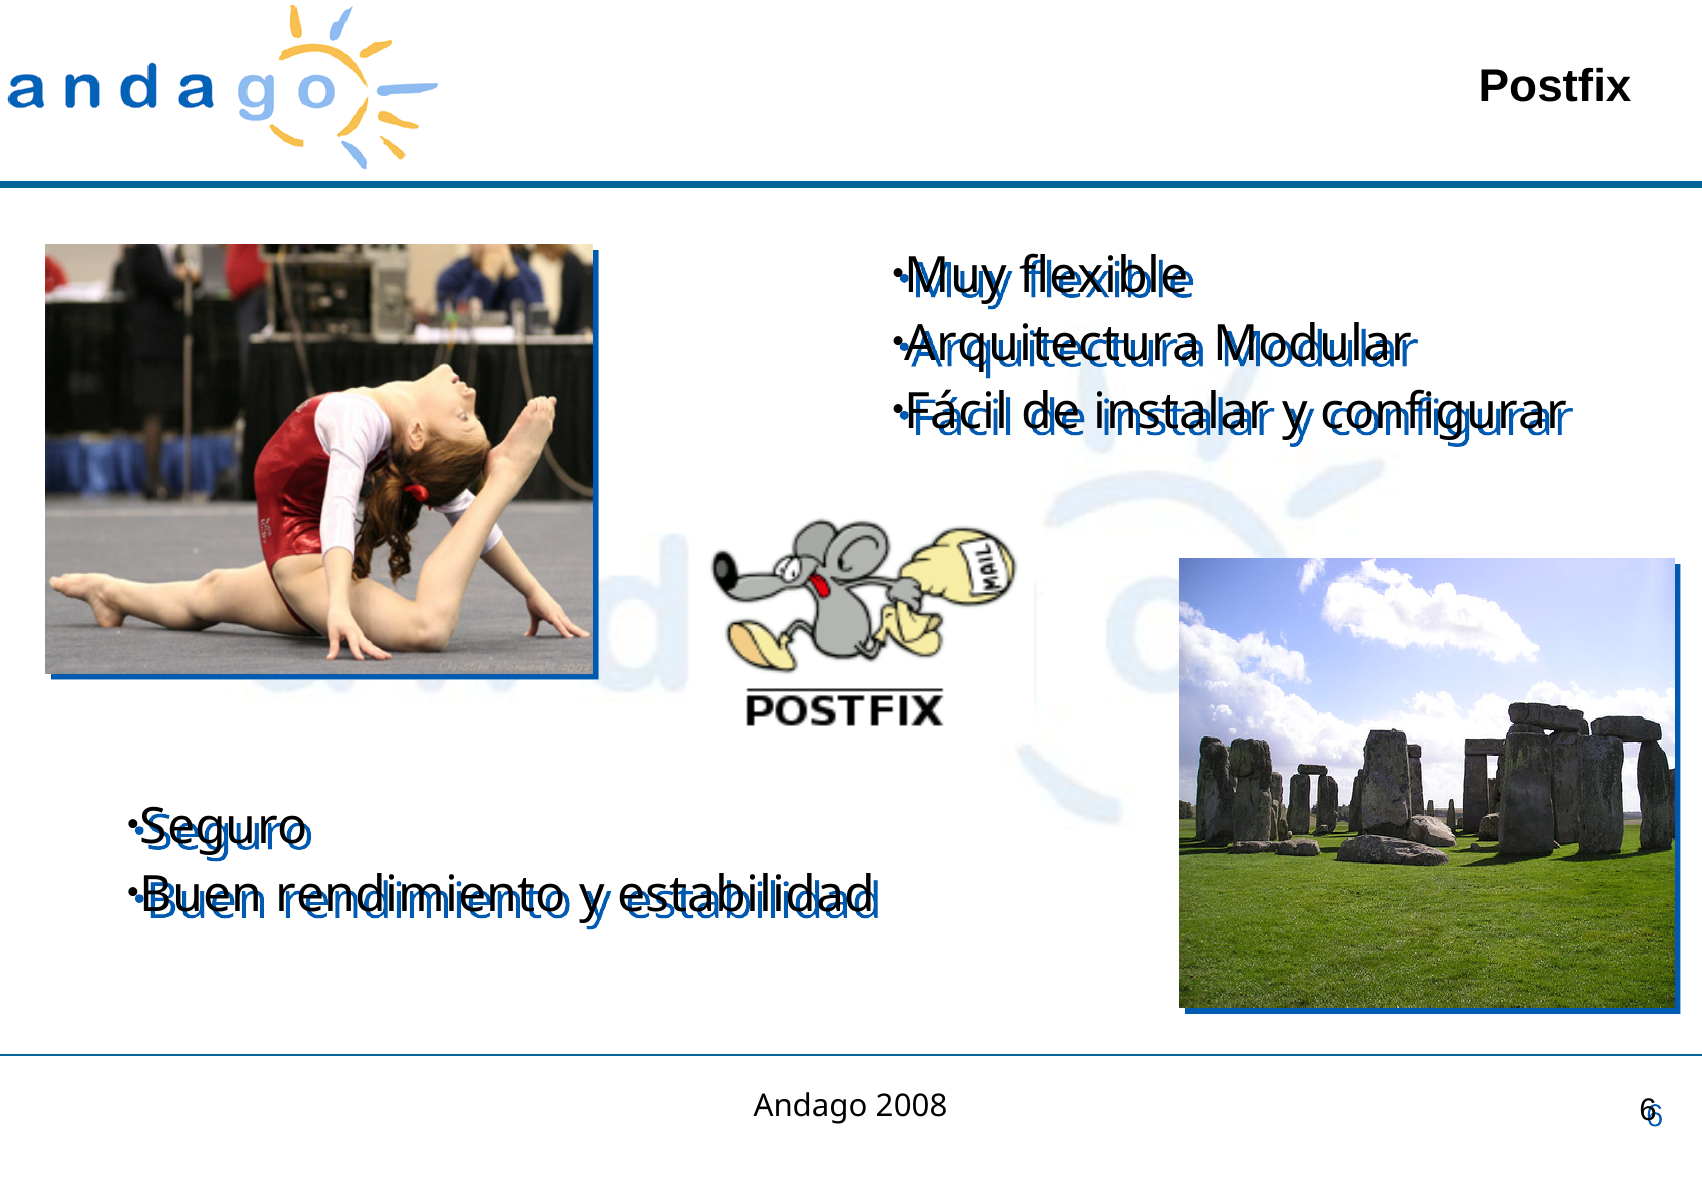

# Postfix
Muy flexible
Arquitectura Modular
Fácil de instalar y configurar
Seguro
Buen rendimiento y estabilidad